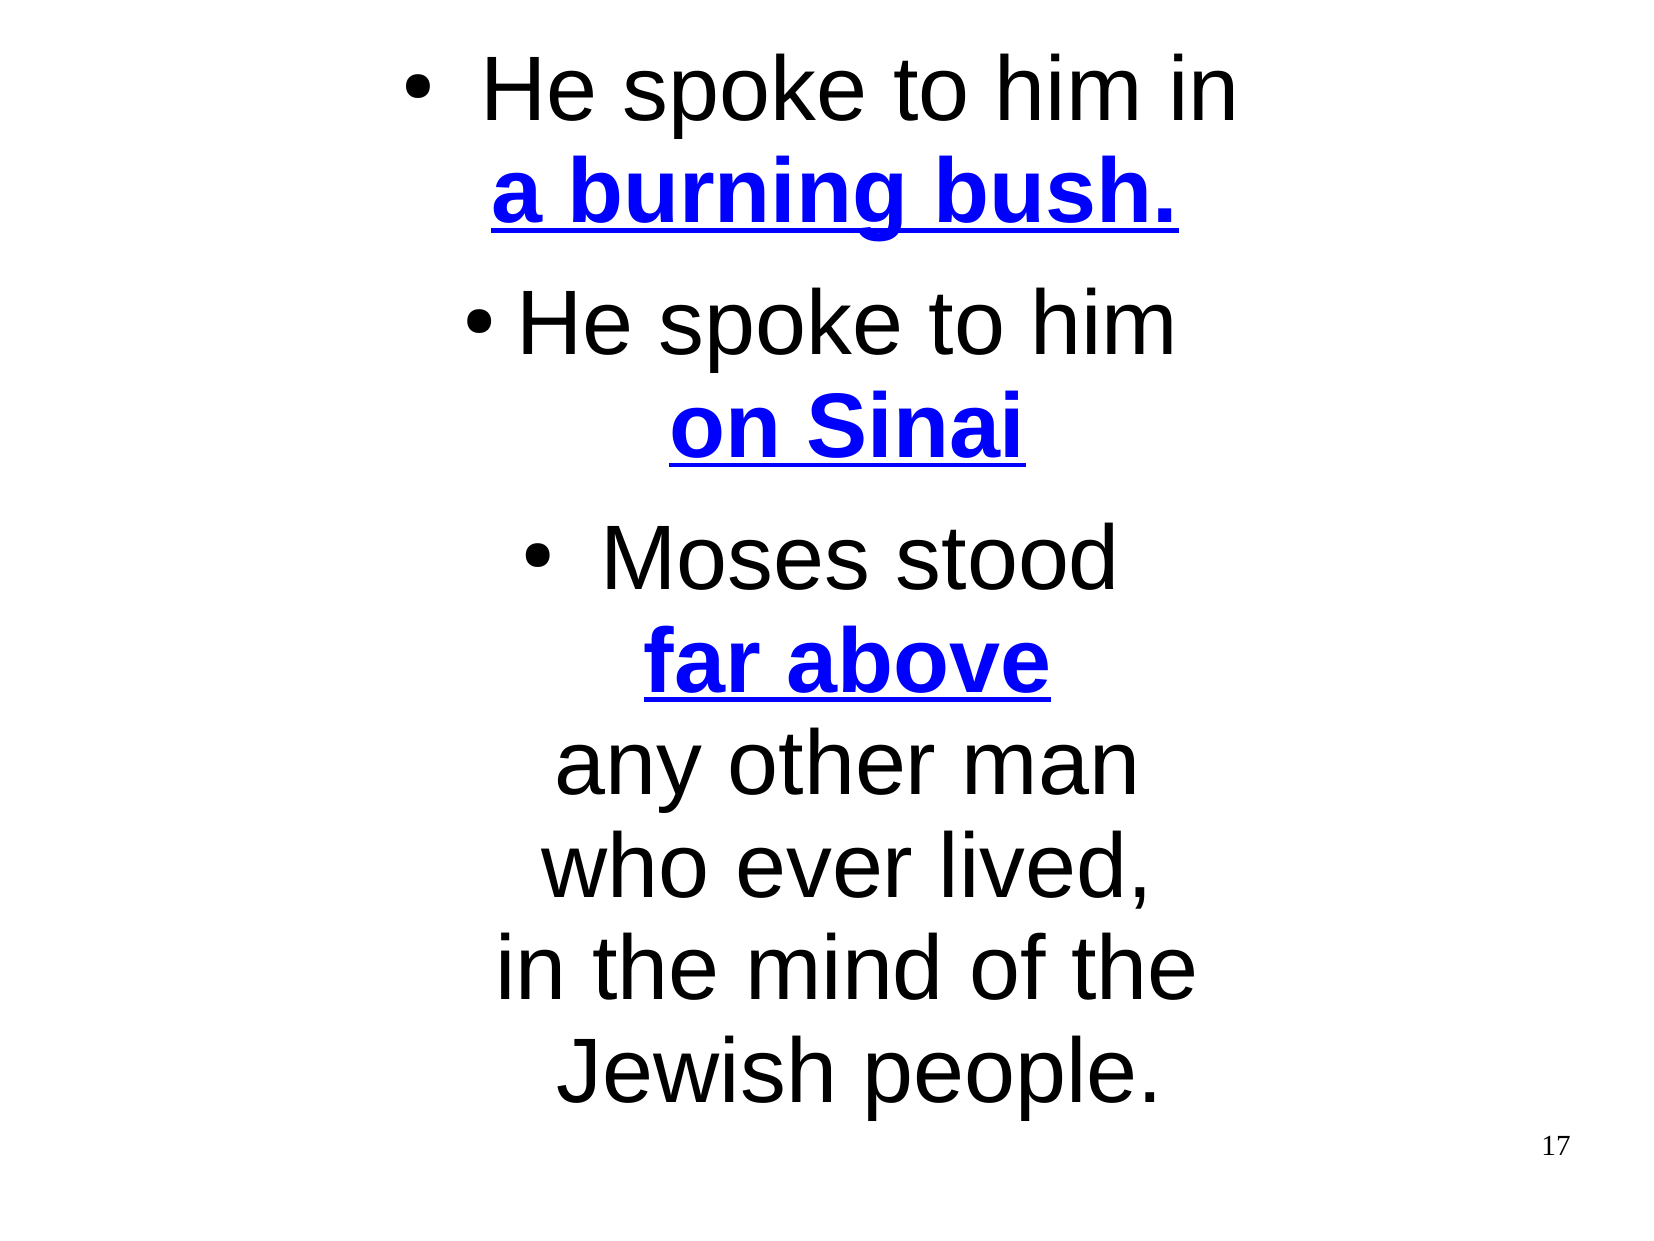

# He spoke to him in a burning bush.
He spoke to him
on Sinai
 Moses stood
far above
any other man
who ever lived,
in the mind of the
Jewish people.
17